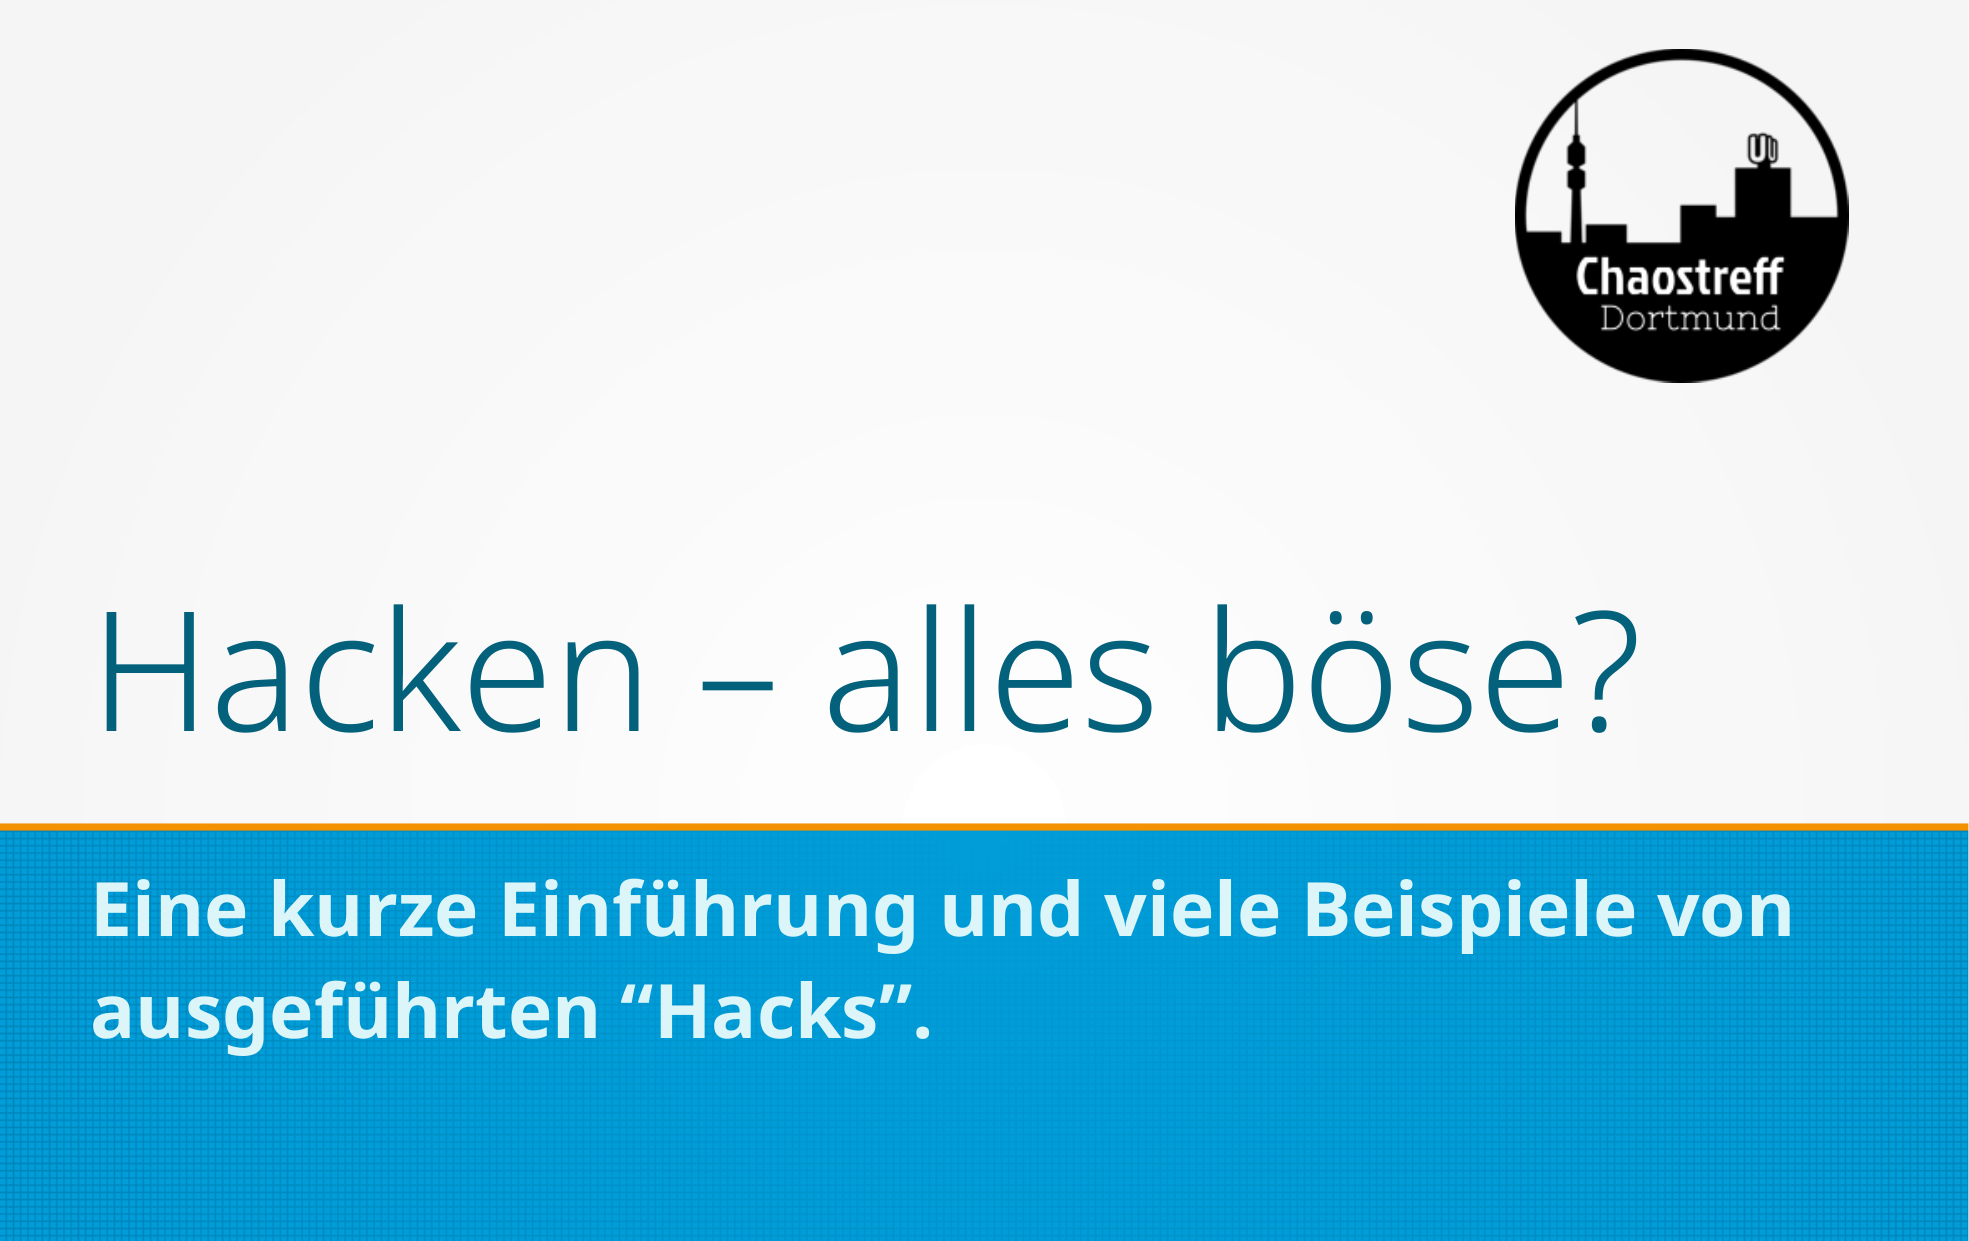

# Hacken – alles böse?
Eine kurze Einführung und viele Beispiele von ausgeführten “Hacks”.